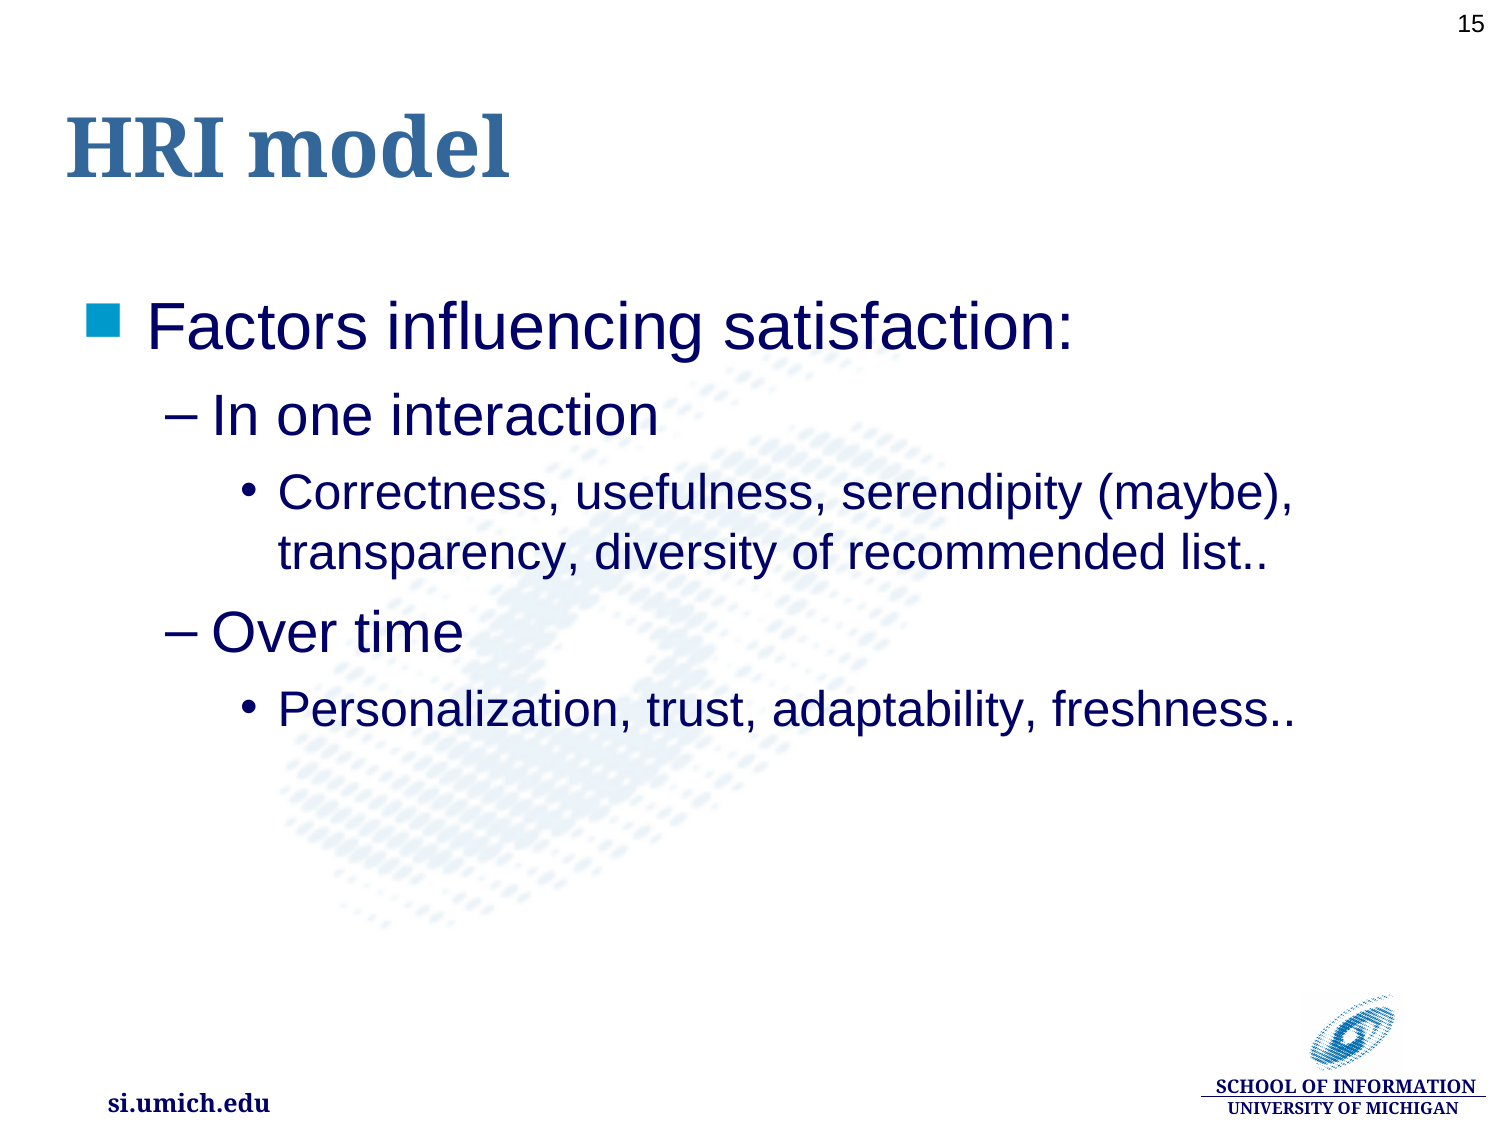

# HRI model
Factors influencing satisfaction:
In one interaction
Correctness, usefulness, serendipity (maybe), transparency, diversity of recommended list..
Over time
Personalization, trust, adaptability, freshness..